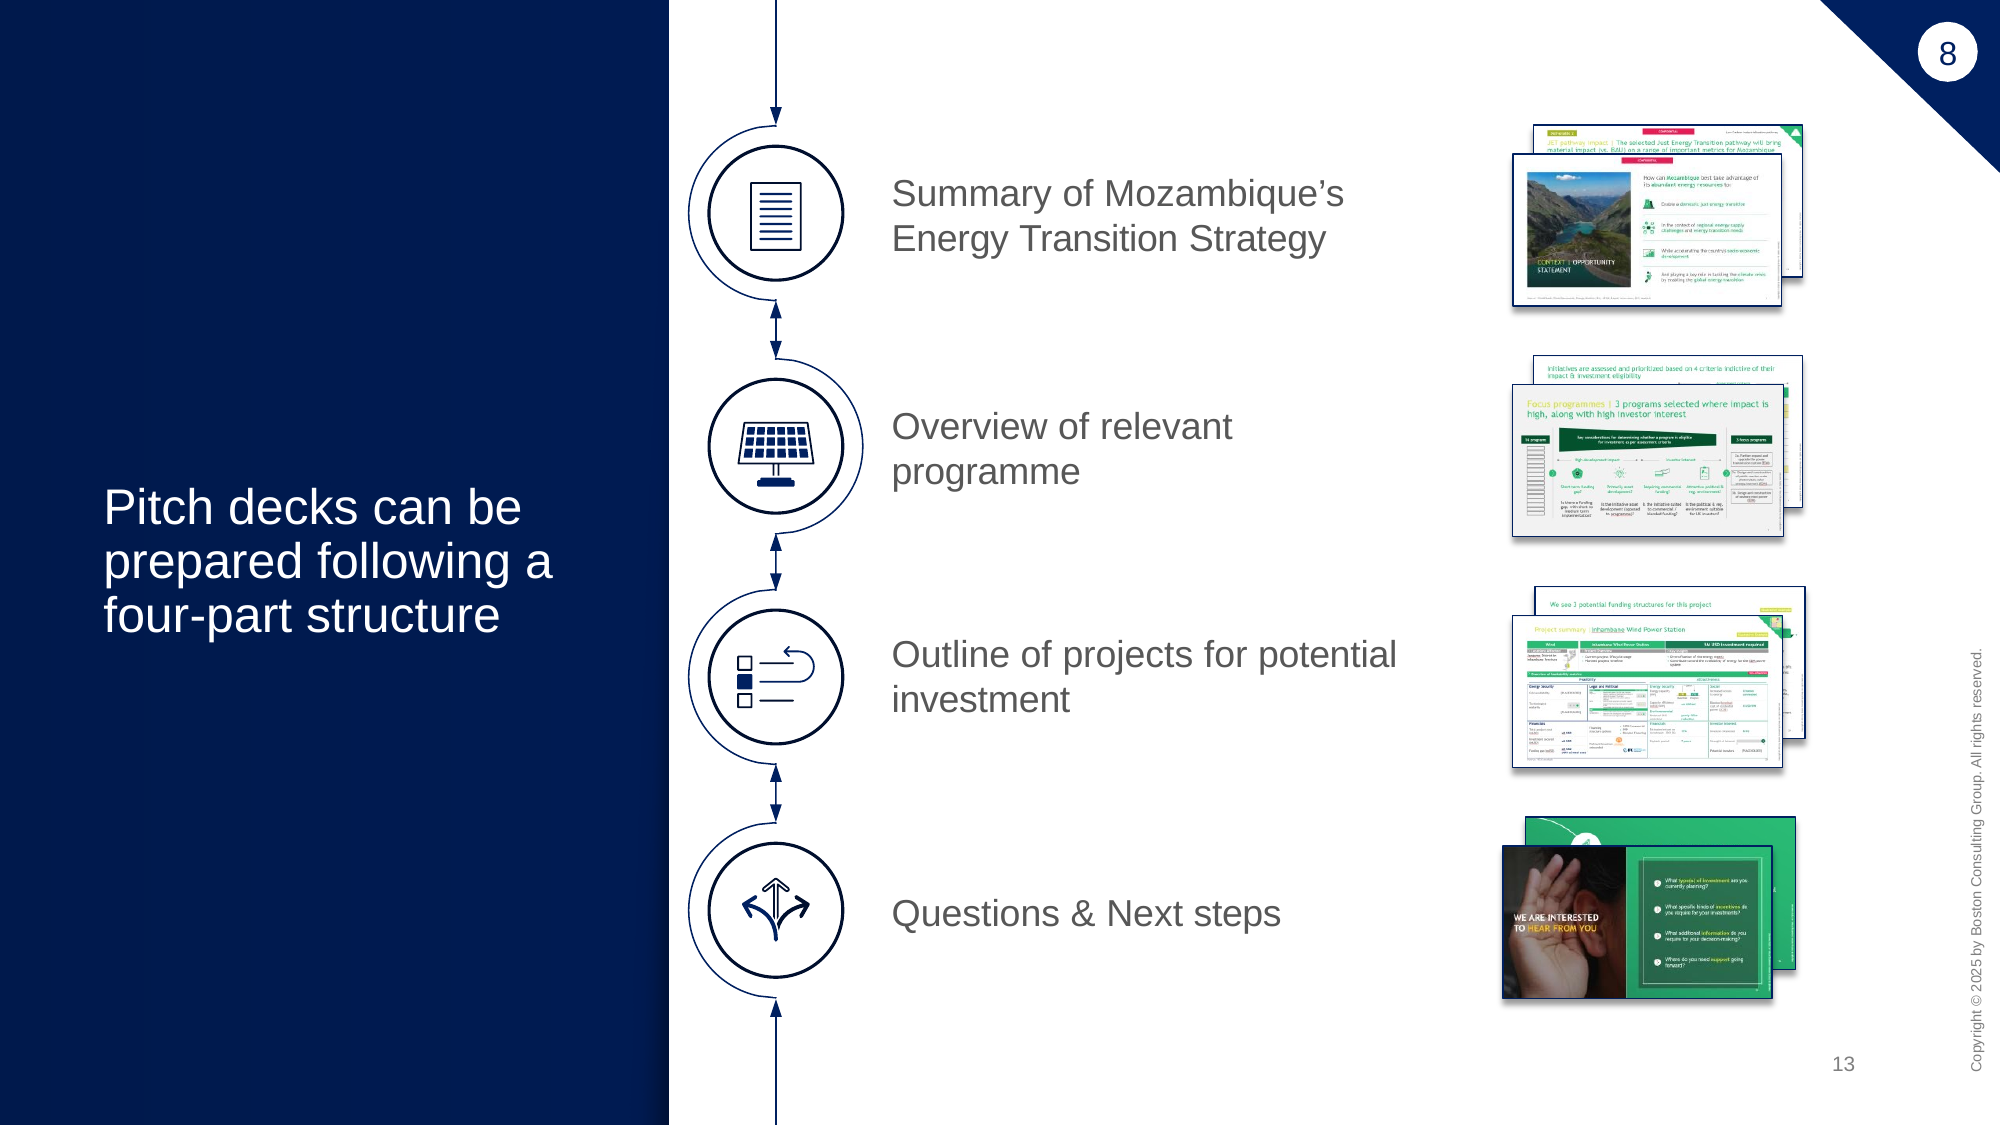

8
Summary of Mozambique’s Energy Transition Strategy
Overview of relevant programme
# Pitch decks can be prepared following a four-part structure
Outline of projects for potential investment
Questions & Next steps